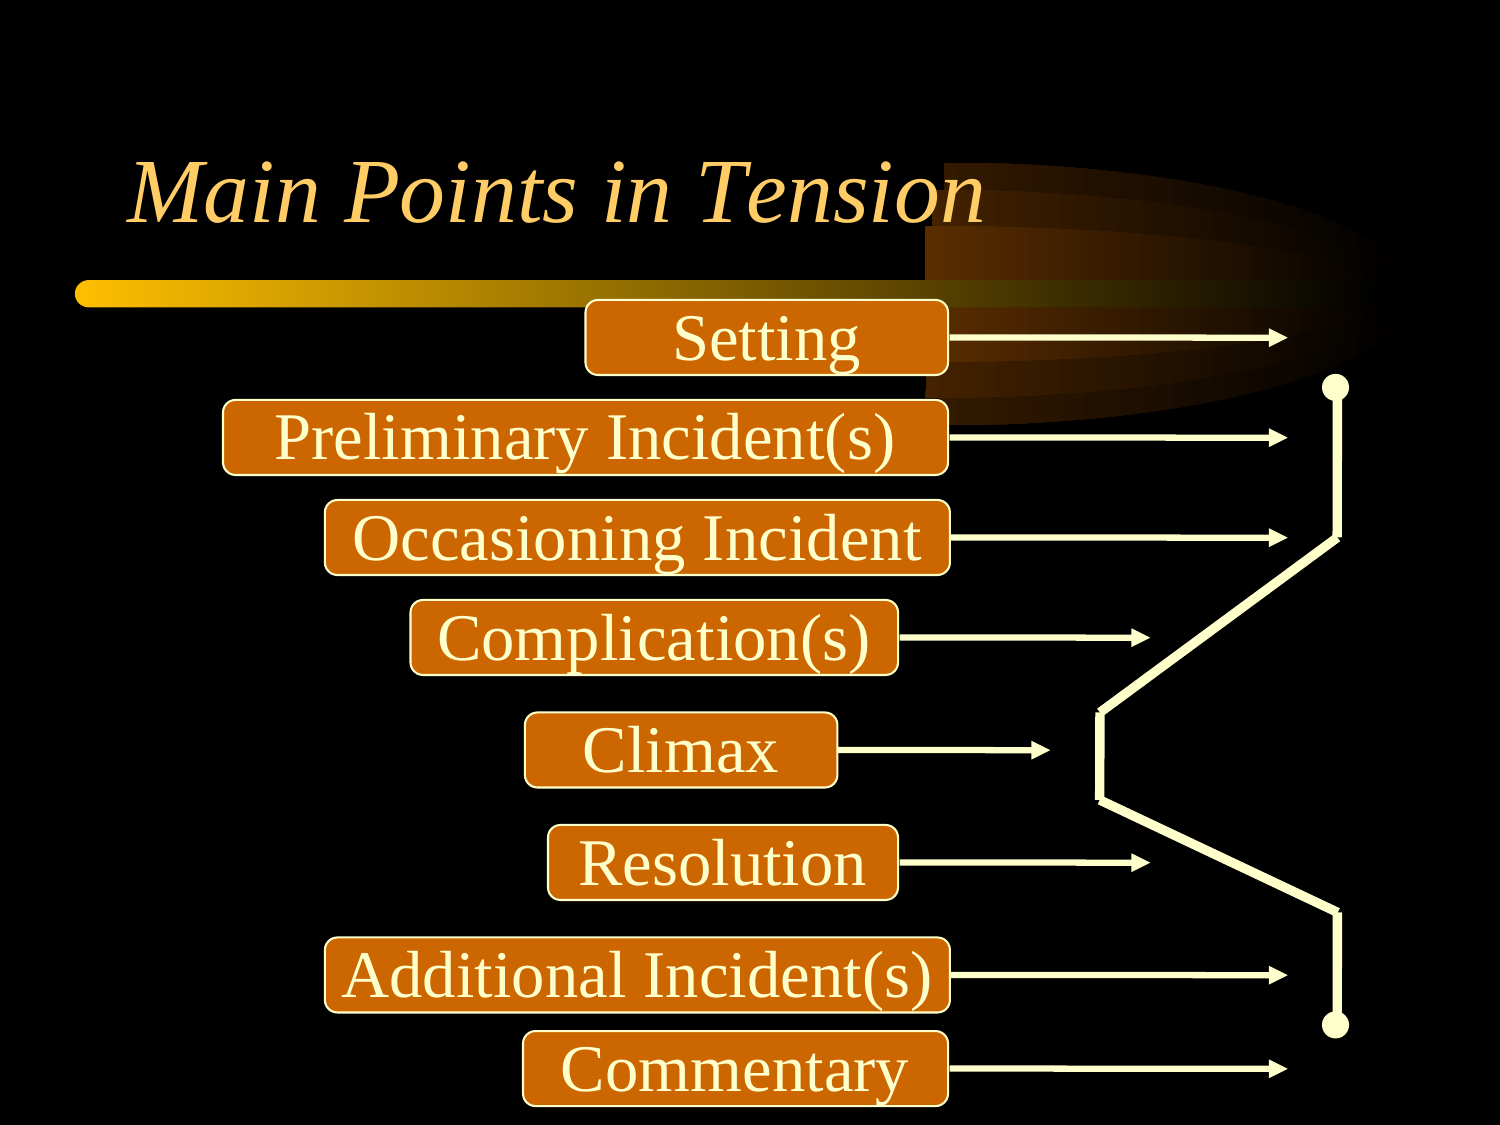

# Main Points in Tension
Setting
Preliminary Incident(s)
Occasioning Incident
Complication(s)
Climax
Resolution
Additional Incident(s)
Commentary